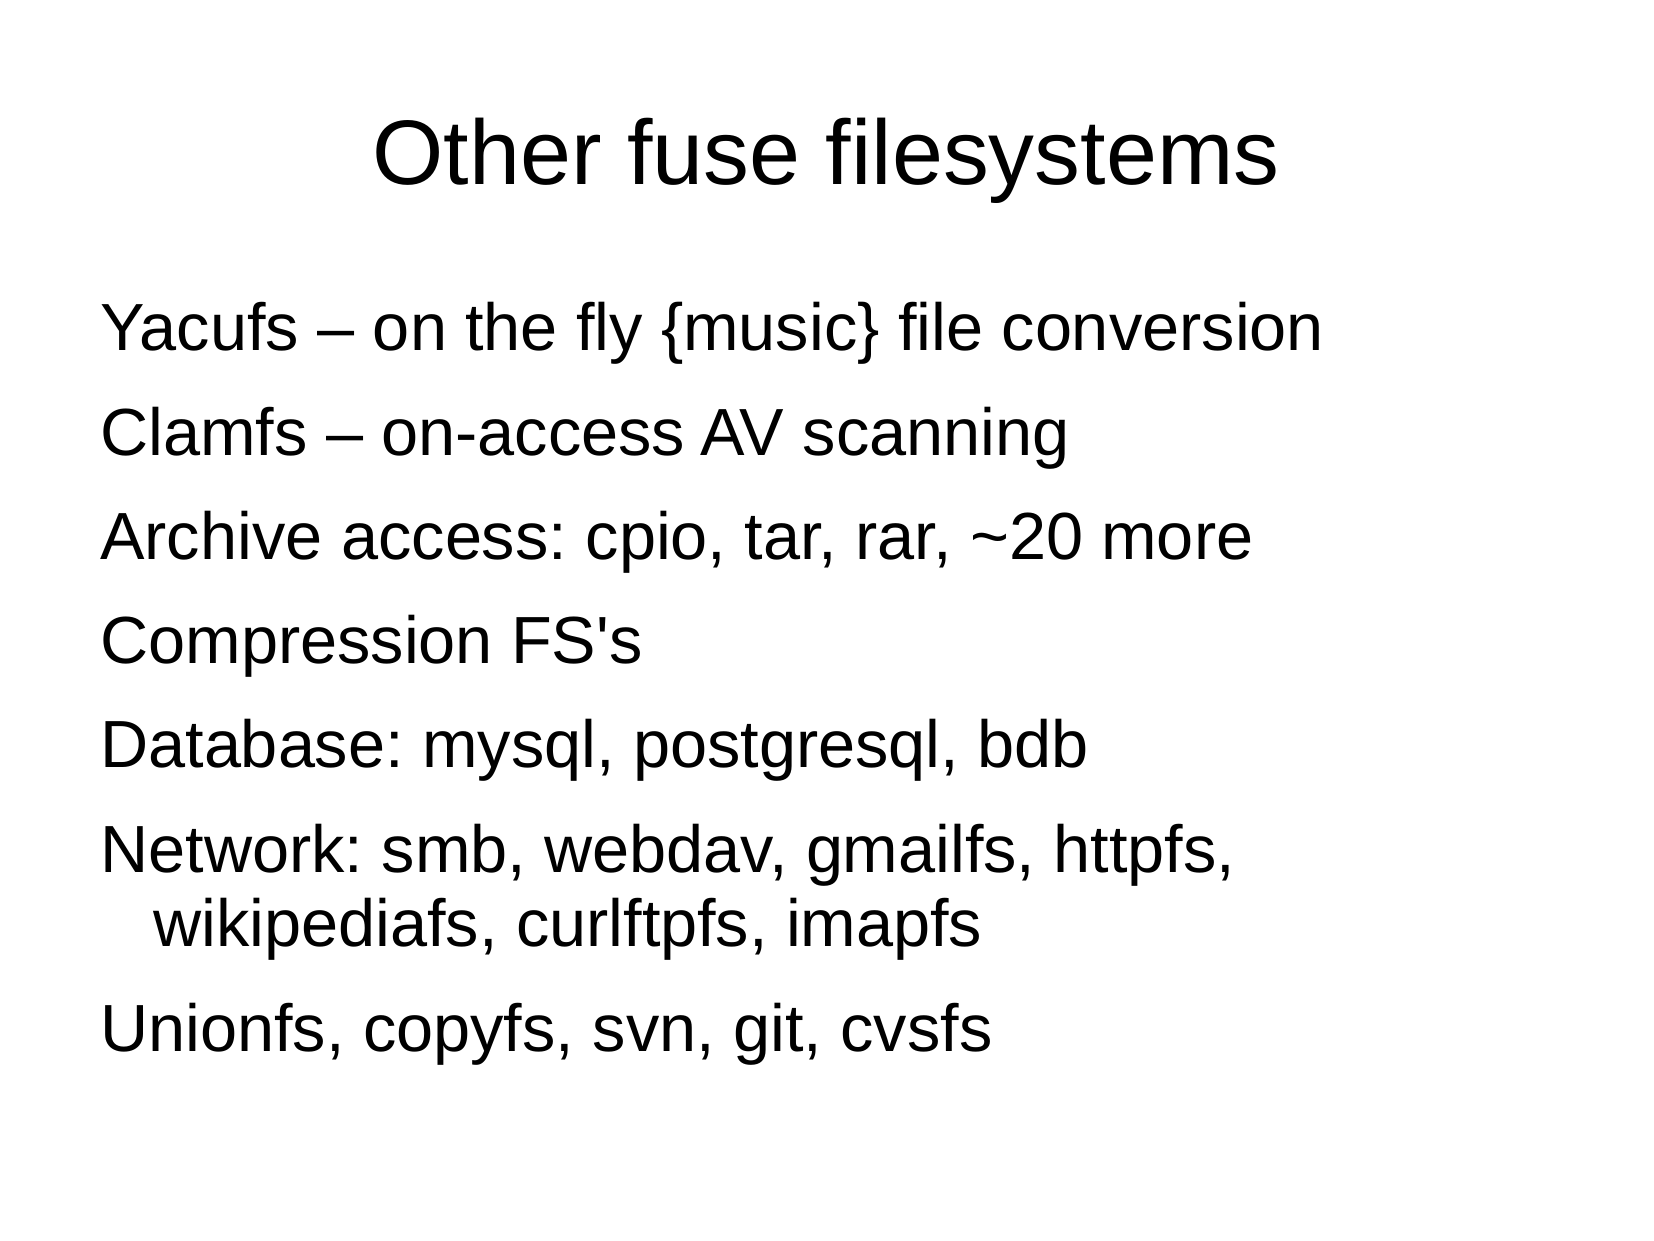

# Other fuse filesystems
Yacufs – on the fly {music} file conversion
Clamfs – on-access AV scanning
Archive access: cpio, tar, rar, ~20 more
Compression FS's
Database: mysql, postgresql, bdb
Network: smb, webdav, gmailfs, httpfs, wikipediafs, curlftpfs, imapfs
Unionfs, copyfs, svn, git, cvsfs